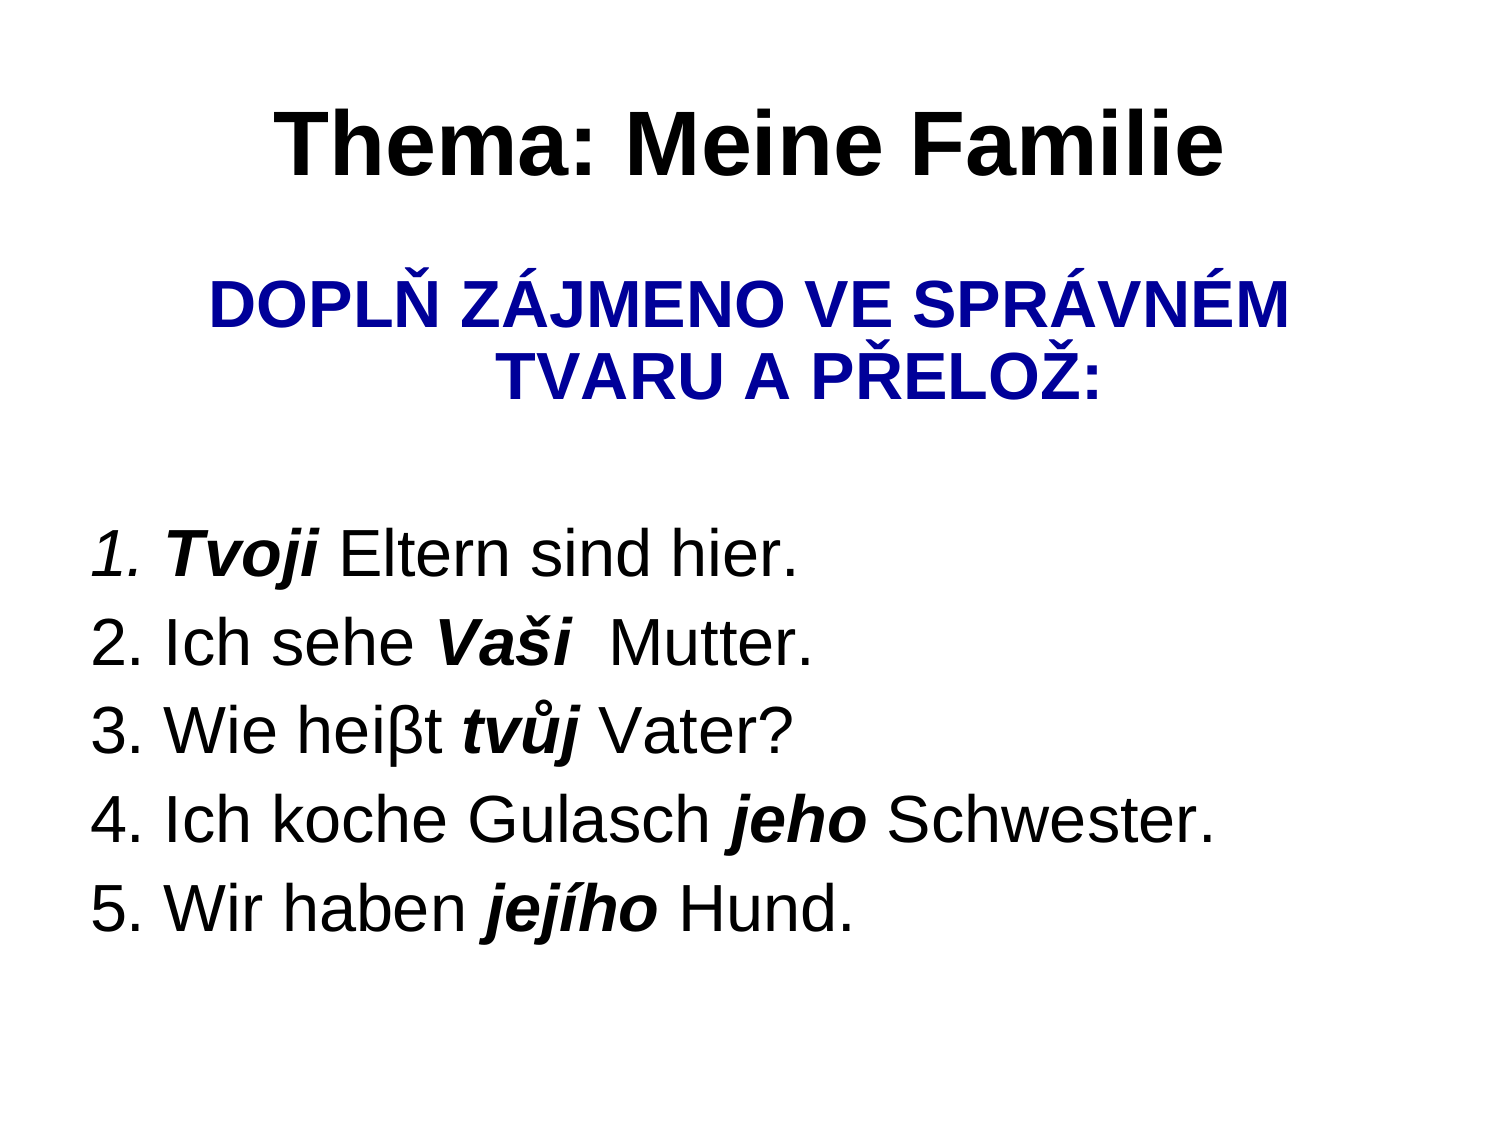

# Thema: Meine Familie
DOPLŇ ZÁJMENO VE SPRÁVNÉM TVARU A PŘELOŽ:
1. Tvoji Eltern sind hier.
2. Ich sehe Vaši Mutter.
3. Wie heiβt tvůj Vater?
4. Ich koche Gulasch jeho Schwester.
5. Wir haben jejího Hund.